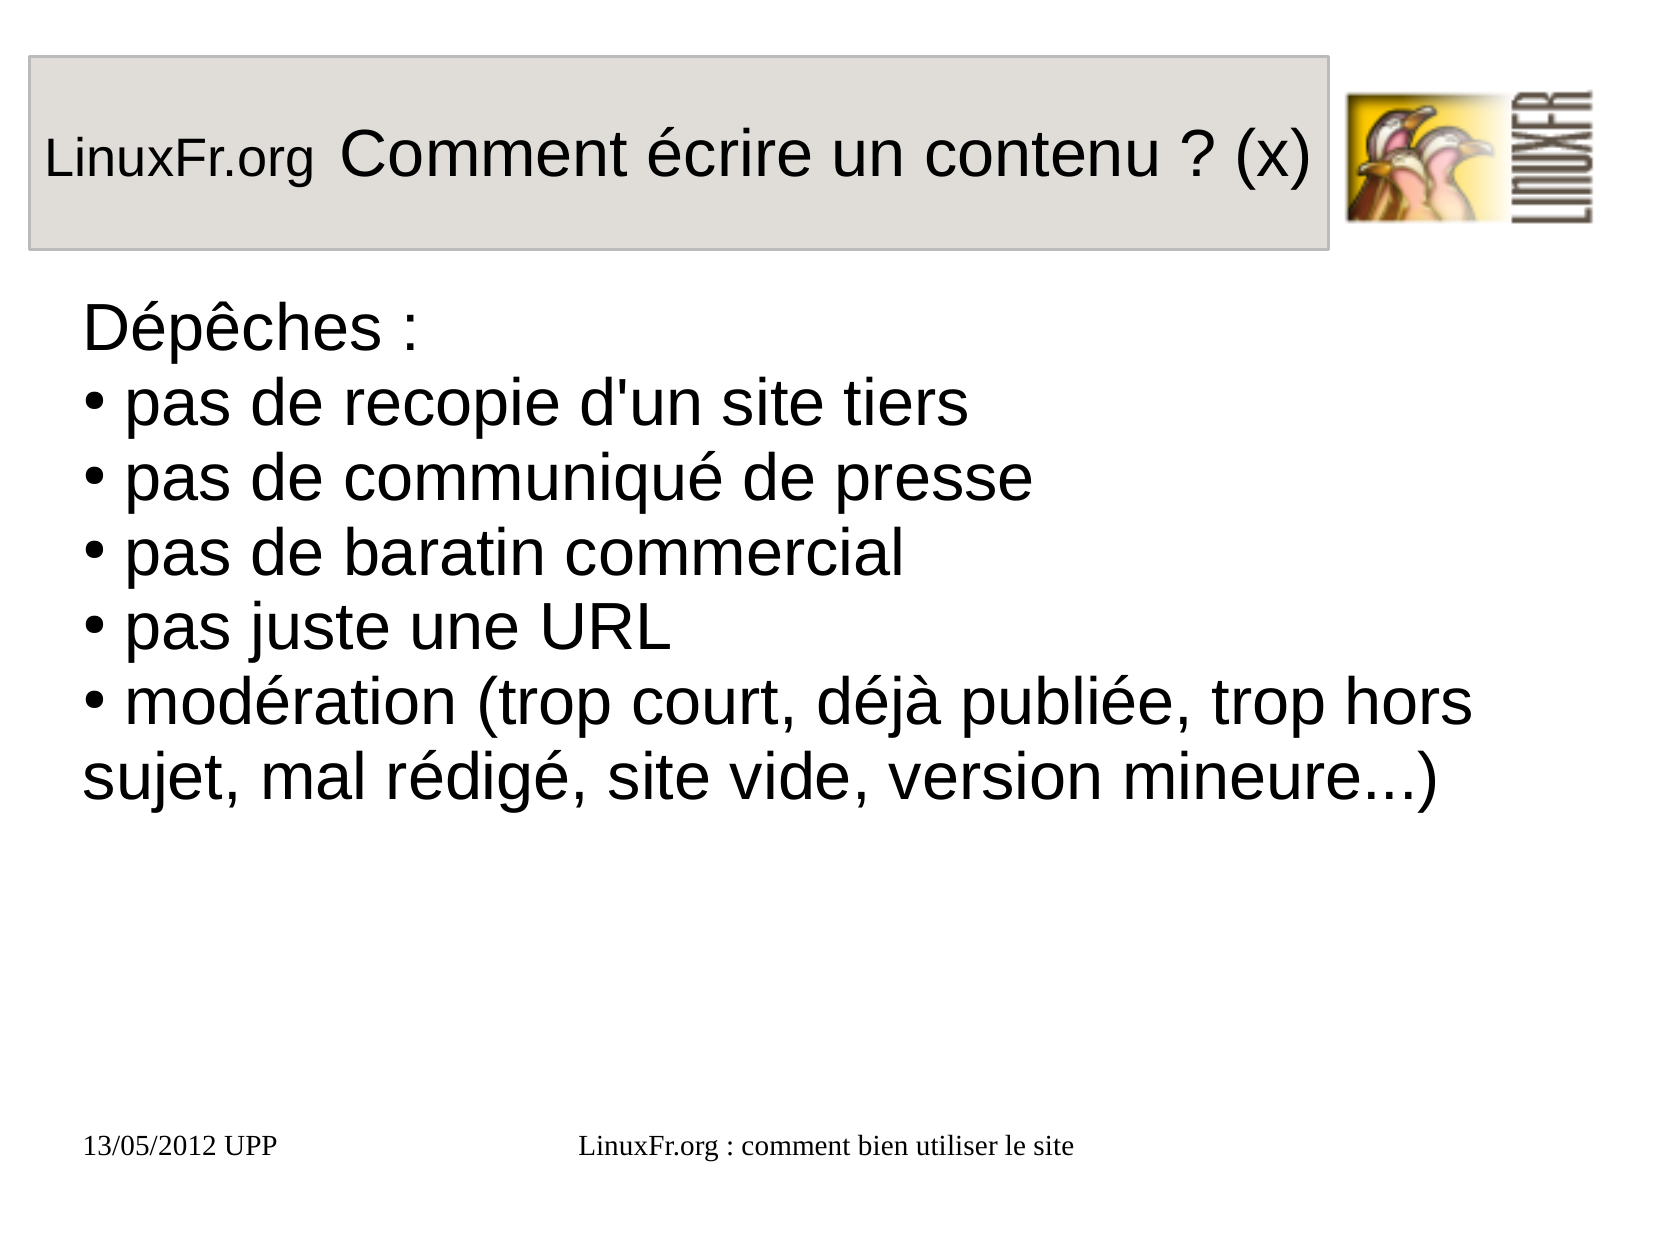

# LinuxFr.org	Comment écrire un contenu ? (x)
Dépêches :
 pas de recopie d'un site tiers
 pas de communiqué de presse
 pas de baratin commercial
 pas juste une URL
 modération (trop court, déjà publiée, trop hors sujet, mal rédigé, site vide, version mineure...)